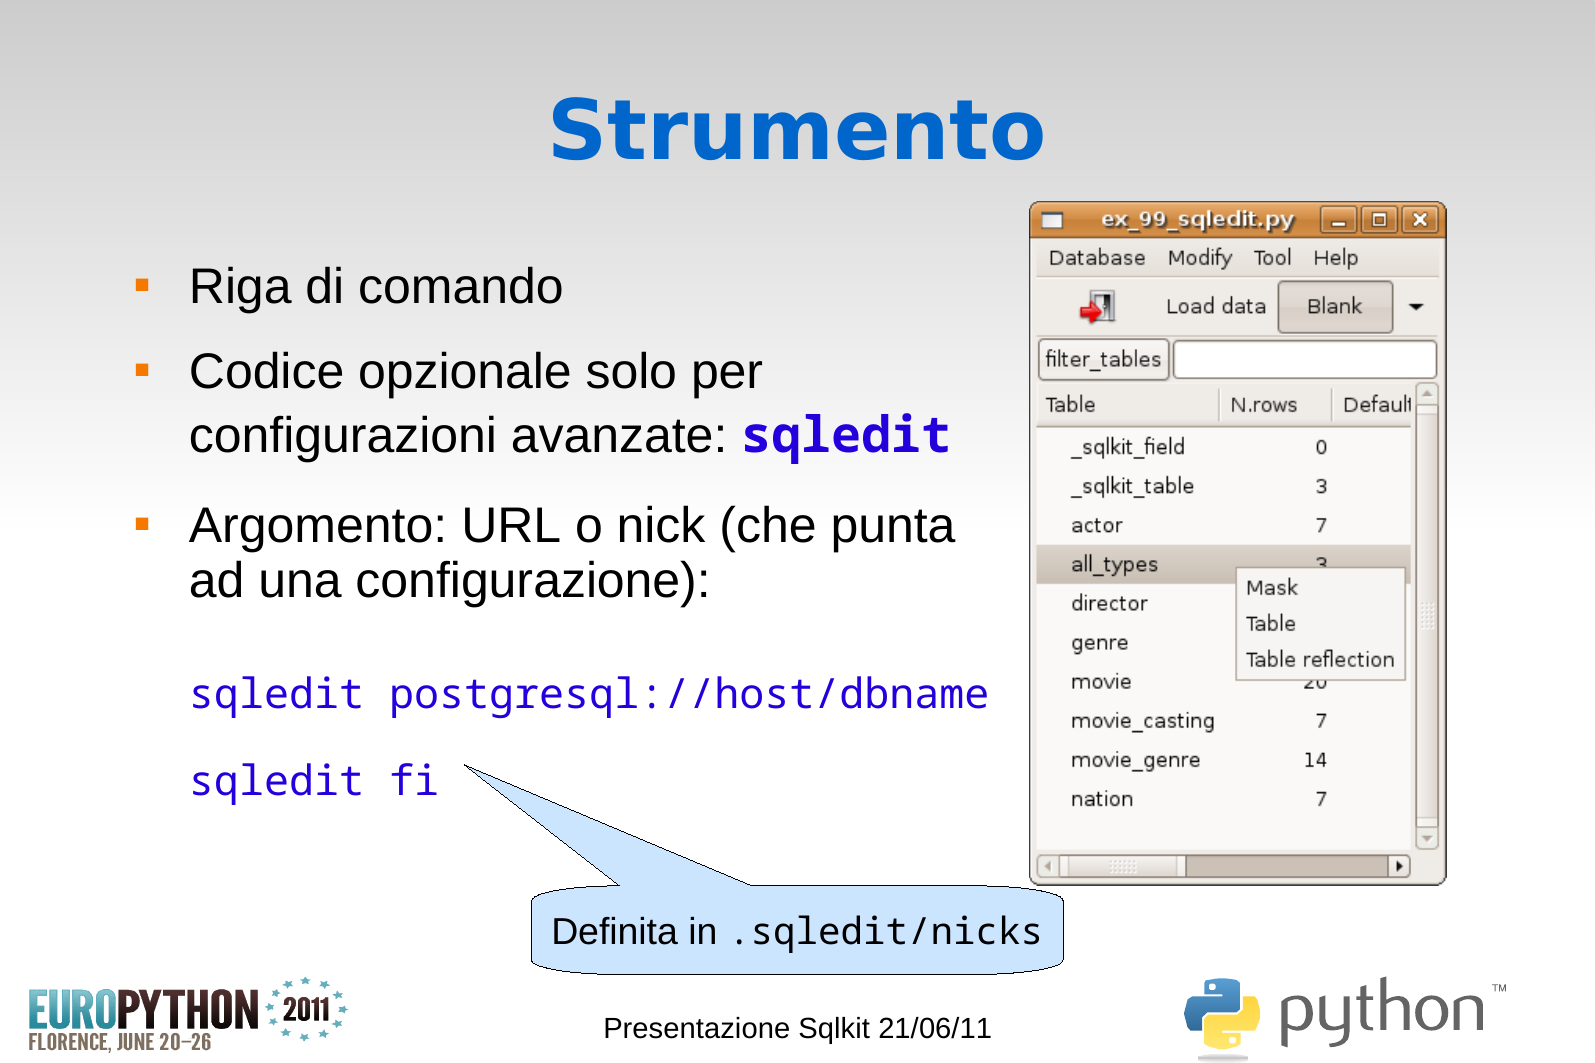

# Strumento
Riga di comando
Codice opzionale solo per configurazioni avanzate: sqledit
Argomento: URL o nick (che punta ad una configurazione):
sqledit postgresql://host/dbname
sqledit fi
Definita in .sqledit/nicks